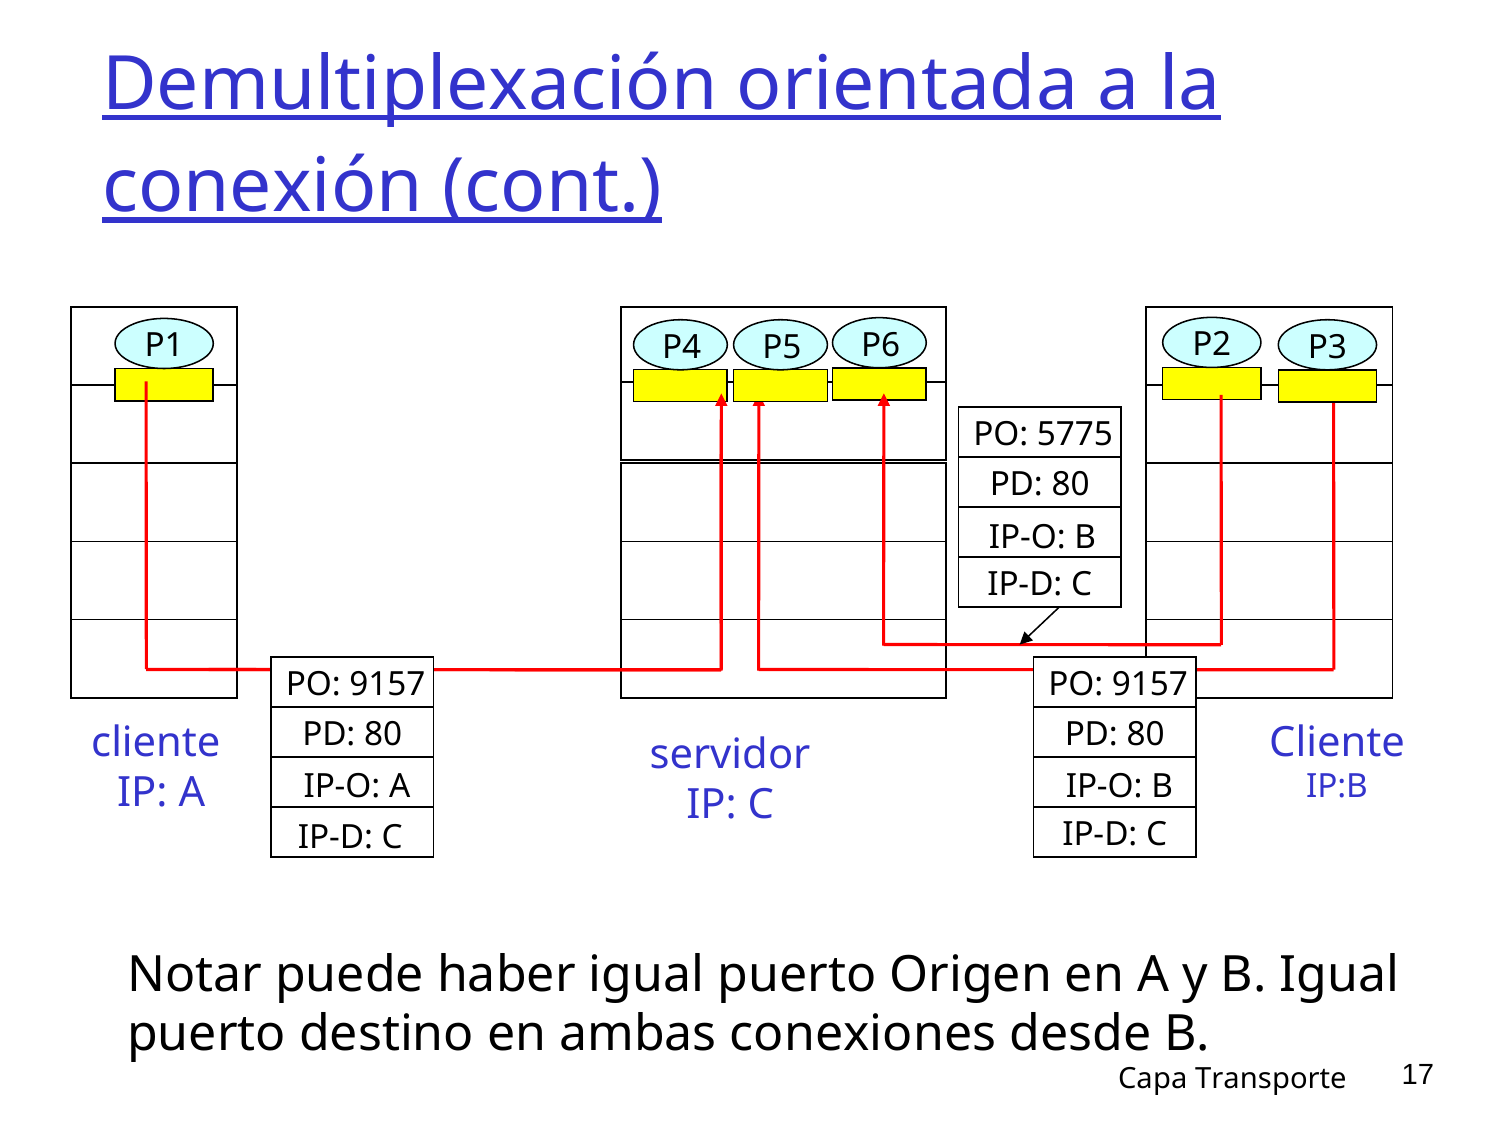

# Demultiplexación orientada a la conexión (cont.)‏
P1
cliente
 IP: A
P1
P2
P6
P4
P5
P3
PO: 5775
PD: 80
IP-O: B
IP-D: C
PO: 9157
PO: 9157
PD: 80
PD: 80
Cliente
IP:B
servidor
IP: C
IP-O: A
IP-O: B
IP-D: C
IP-D: C
Notar puede haber igual puerto Origen en A y B. Igual puerto destino en ambas conexiones desde B.
17